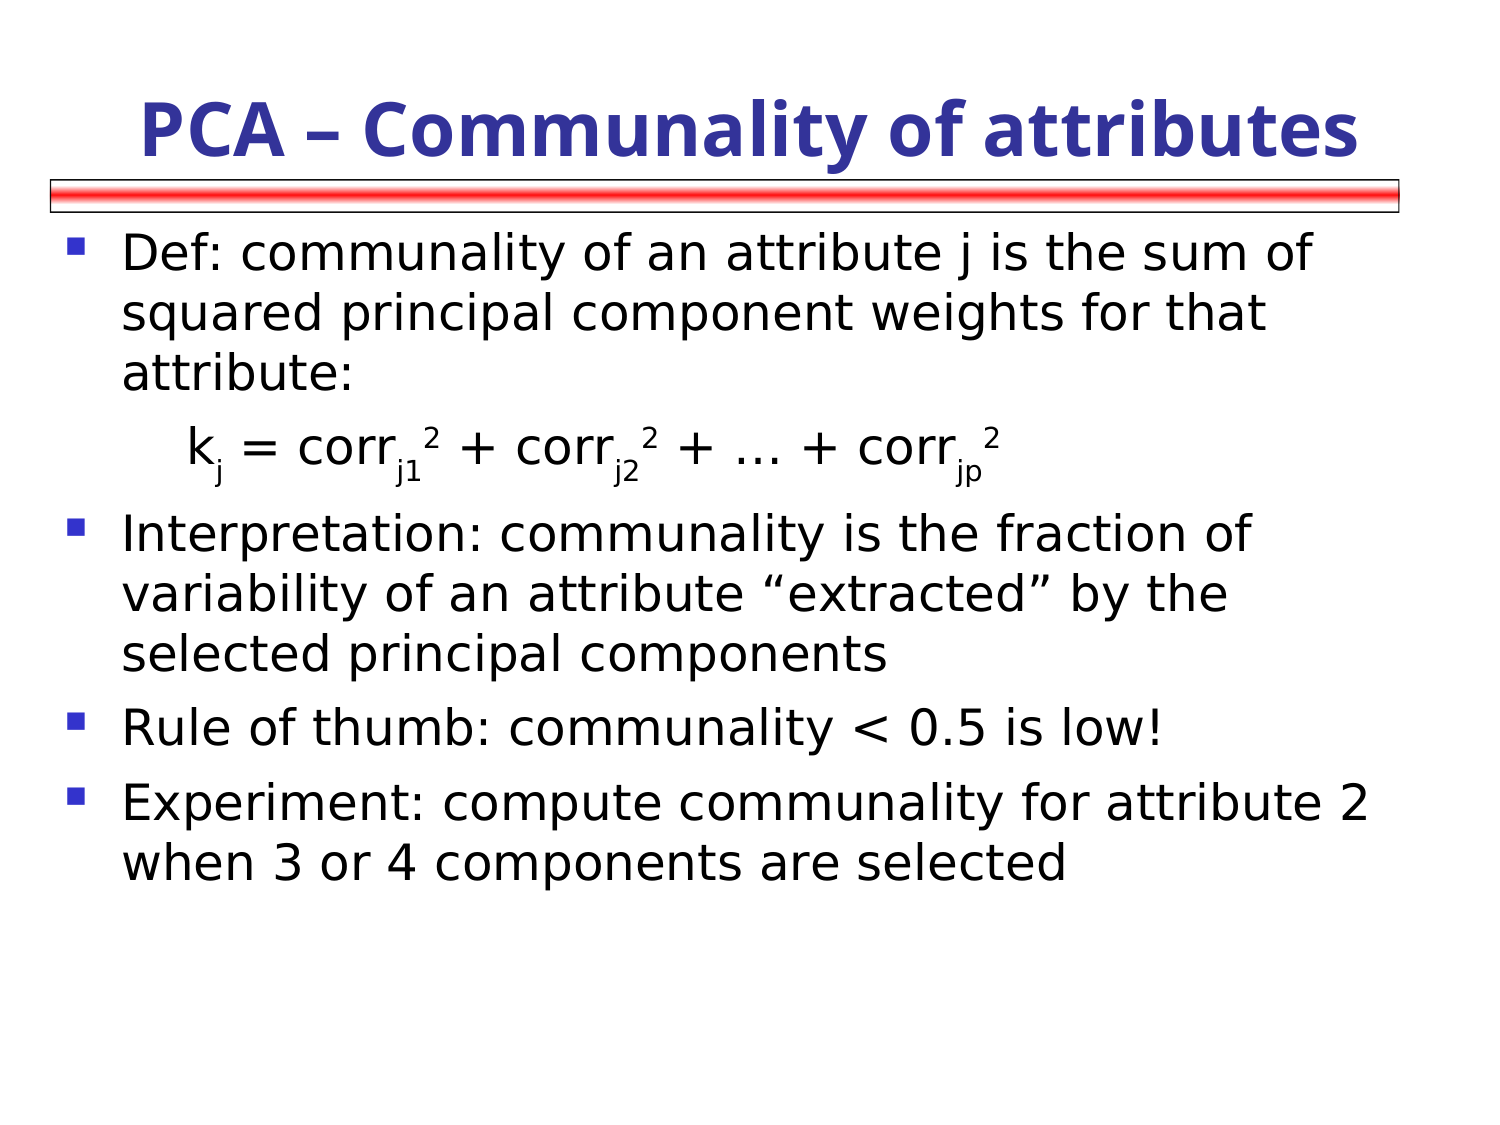

# PCA – Communality of attributes
Def: communality of an attribute j is the sum of squared principal component weights for that attribute:
kj = corrj12 + corrj22 + … + corrjp2
Interpretation: communality is the fraction of variability of an attribute “extracted” by the selected principal components
Rule of thumb: communality < 0.5 is low!
Experiment: compute communality for attribute 2 when 3 or 4 components are selected